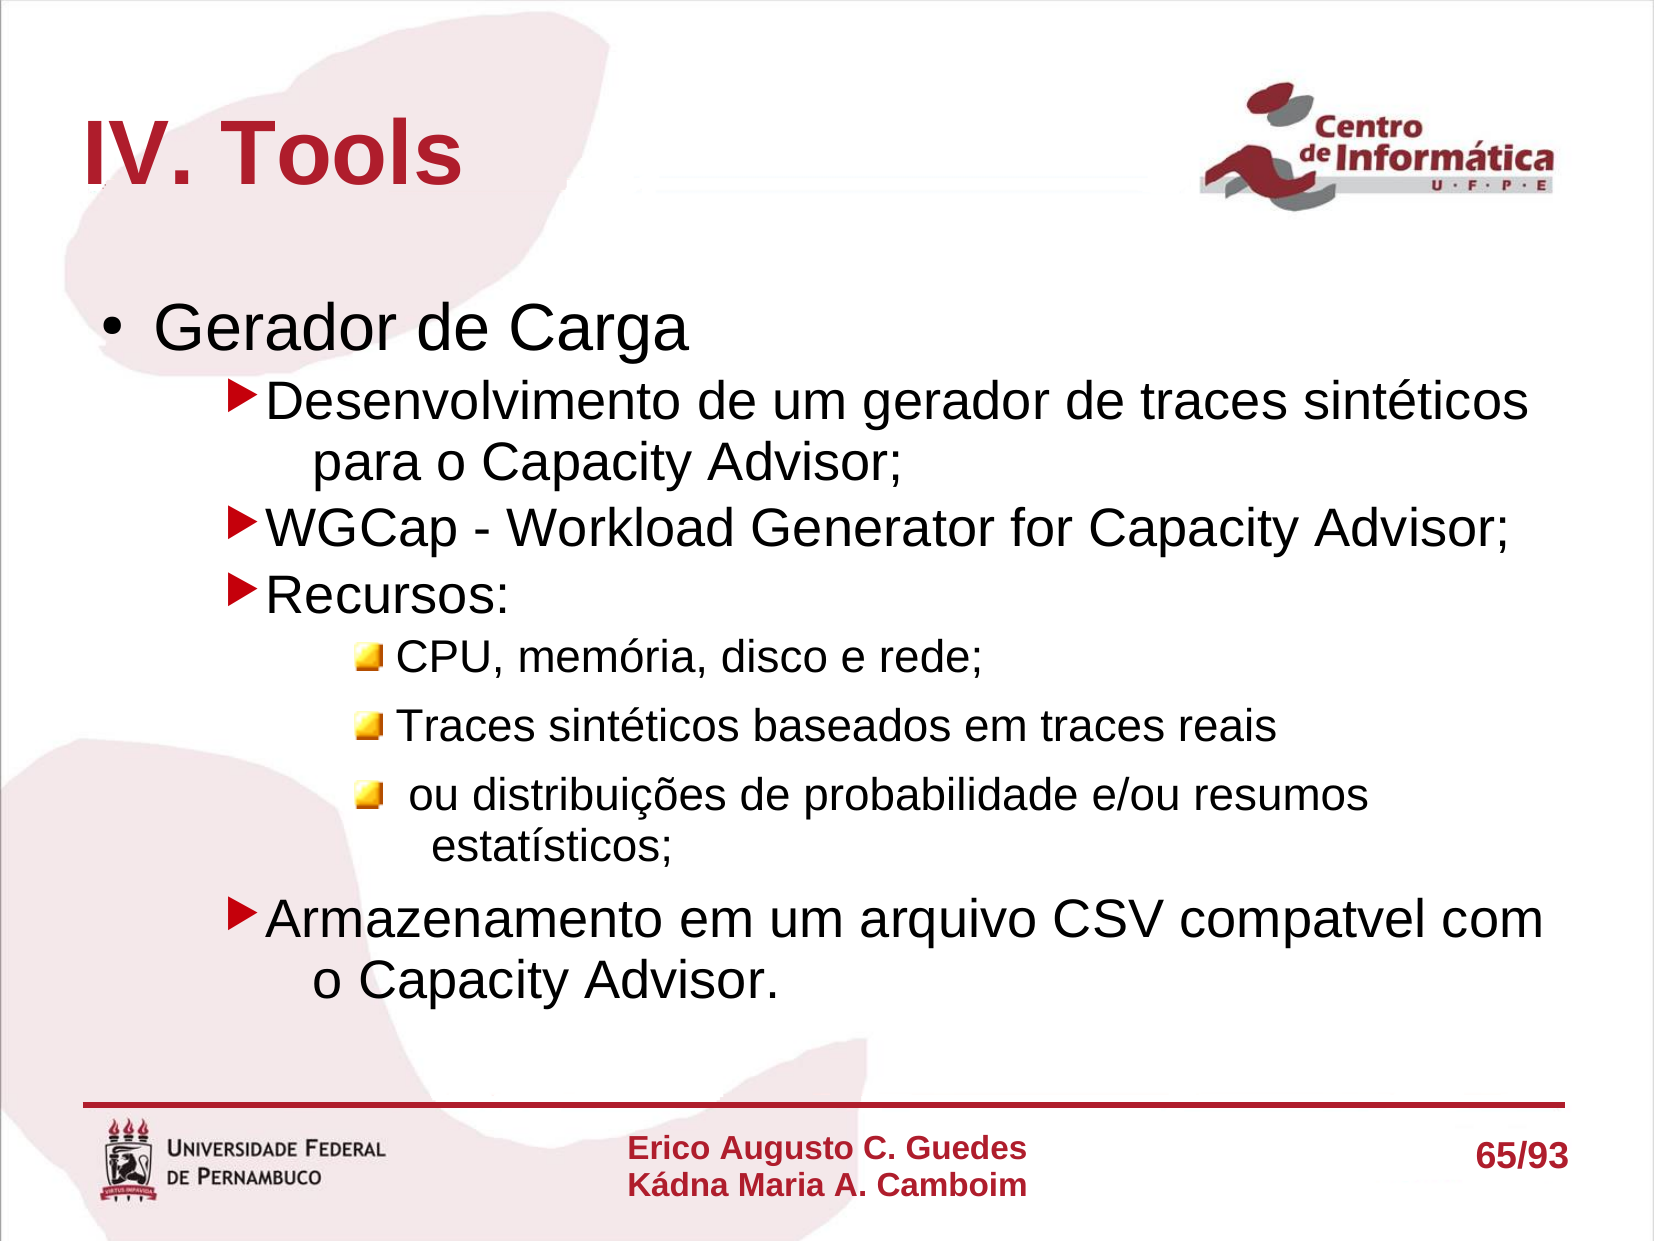

# IV. Tools
Gerador de Carga
Desenvolvimento de um gerador de traces sintéticos para o Capacity Advisor;
WGCap - Workload Generator for Capacity Advisor;
Recursos:
CPU, memória, disco e rede;
Traces sintéticos baseados em traces reais
 ou distribuições de probabilidade e/ou resumos estatísticos;
Armazenamento em um arquivo CSV compatvel com o Capacity Advisor.